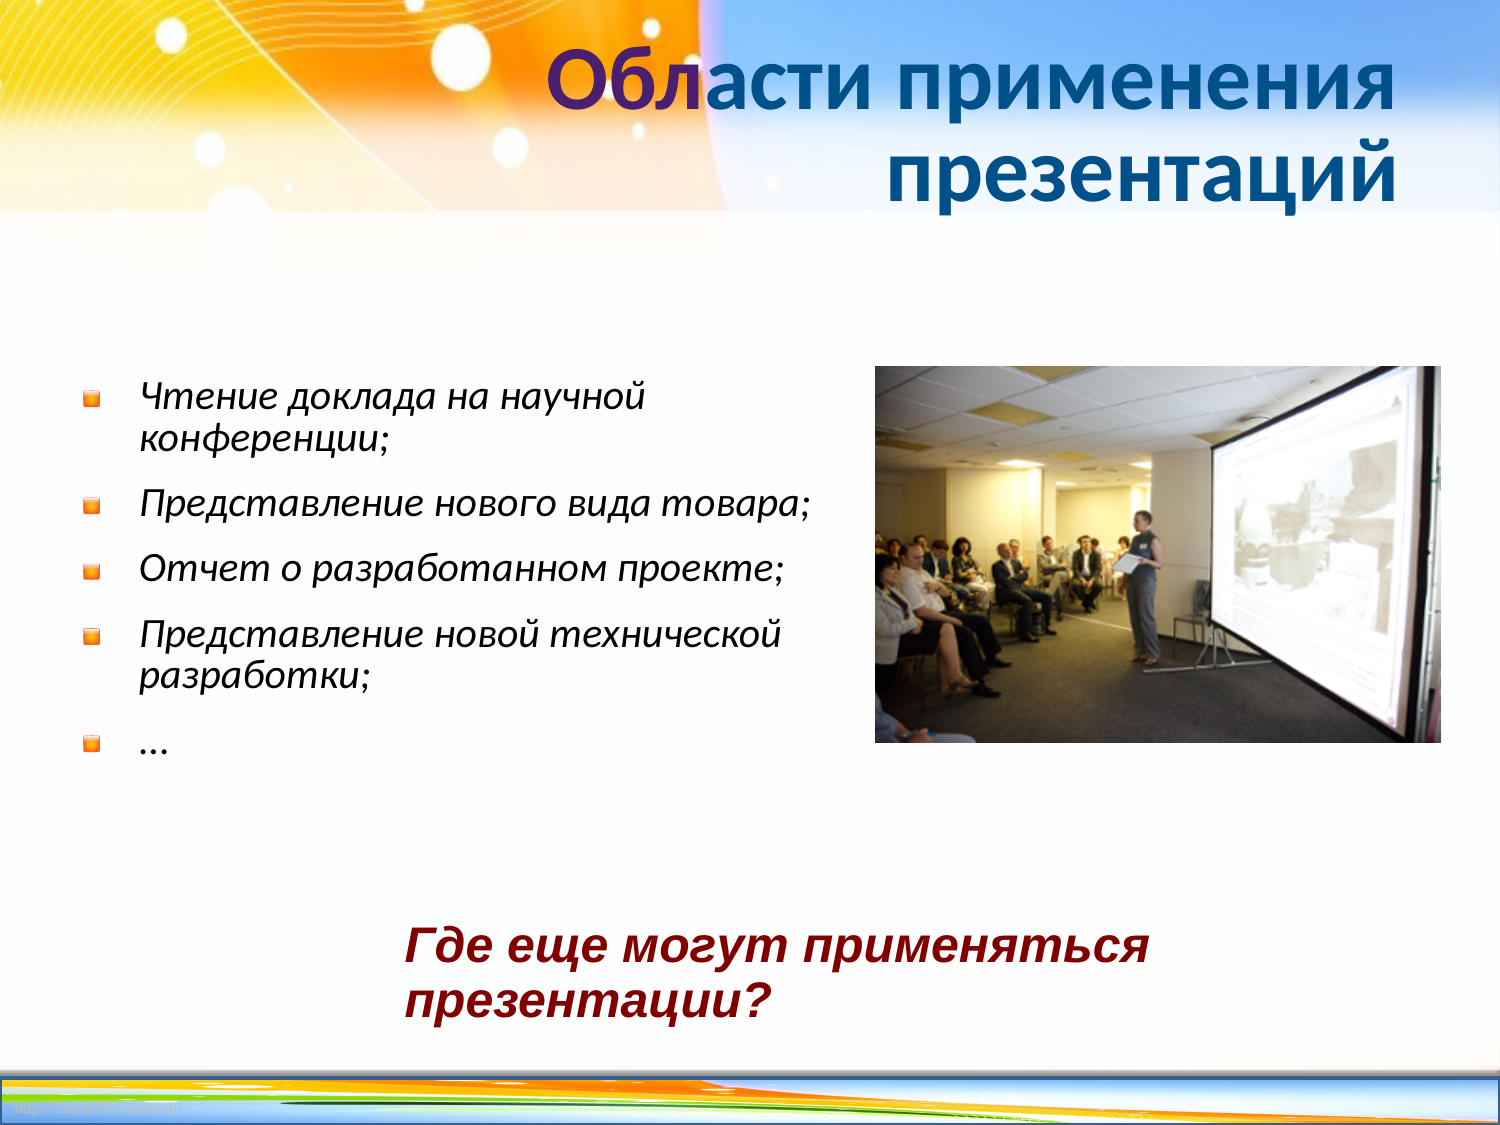

# Области применения презентаций
Чтение доклада на научной конференции;
Представление нового вида товара;
Отчет о разработанном проекте;
Представление новой технической разработки;
...
Где еще могут применяться презентации?